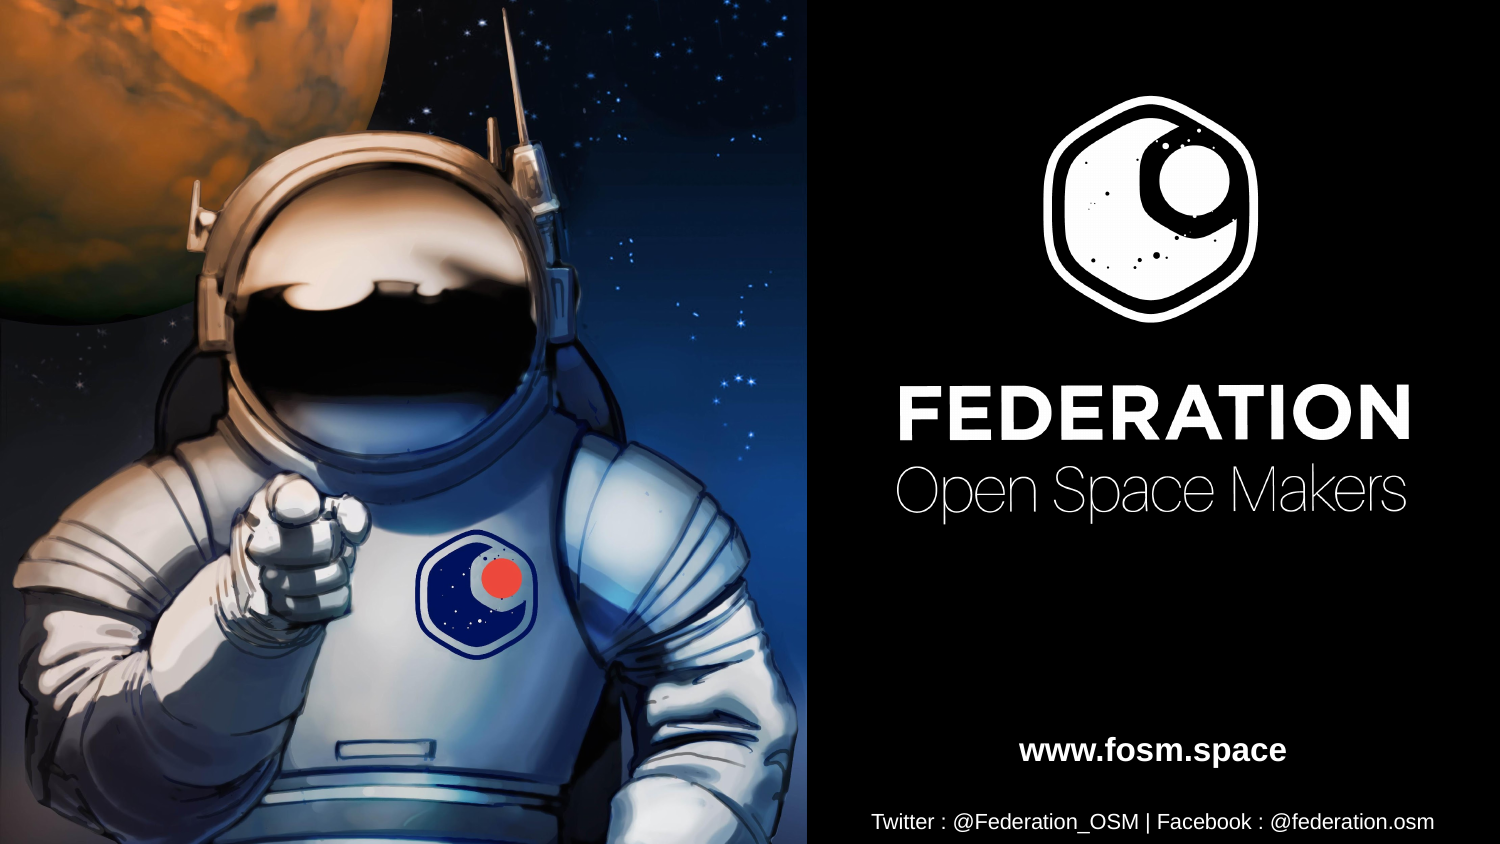

www.fosm.space
Twitter : @Federation_OSM | Facebook : @federation.osm